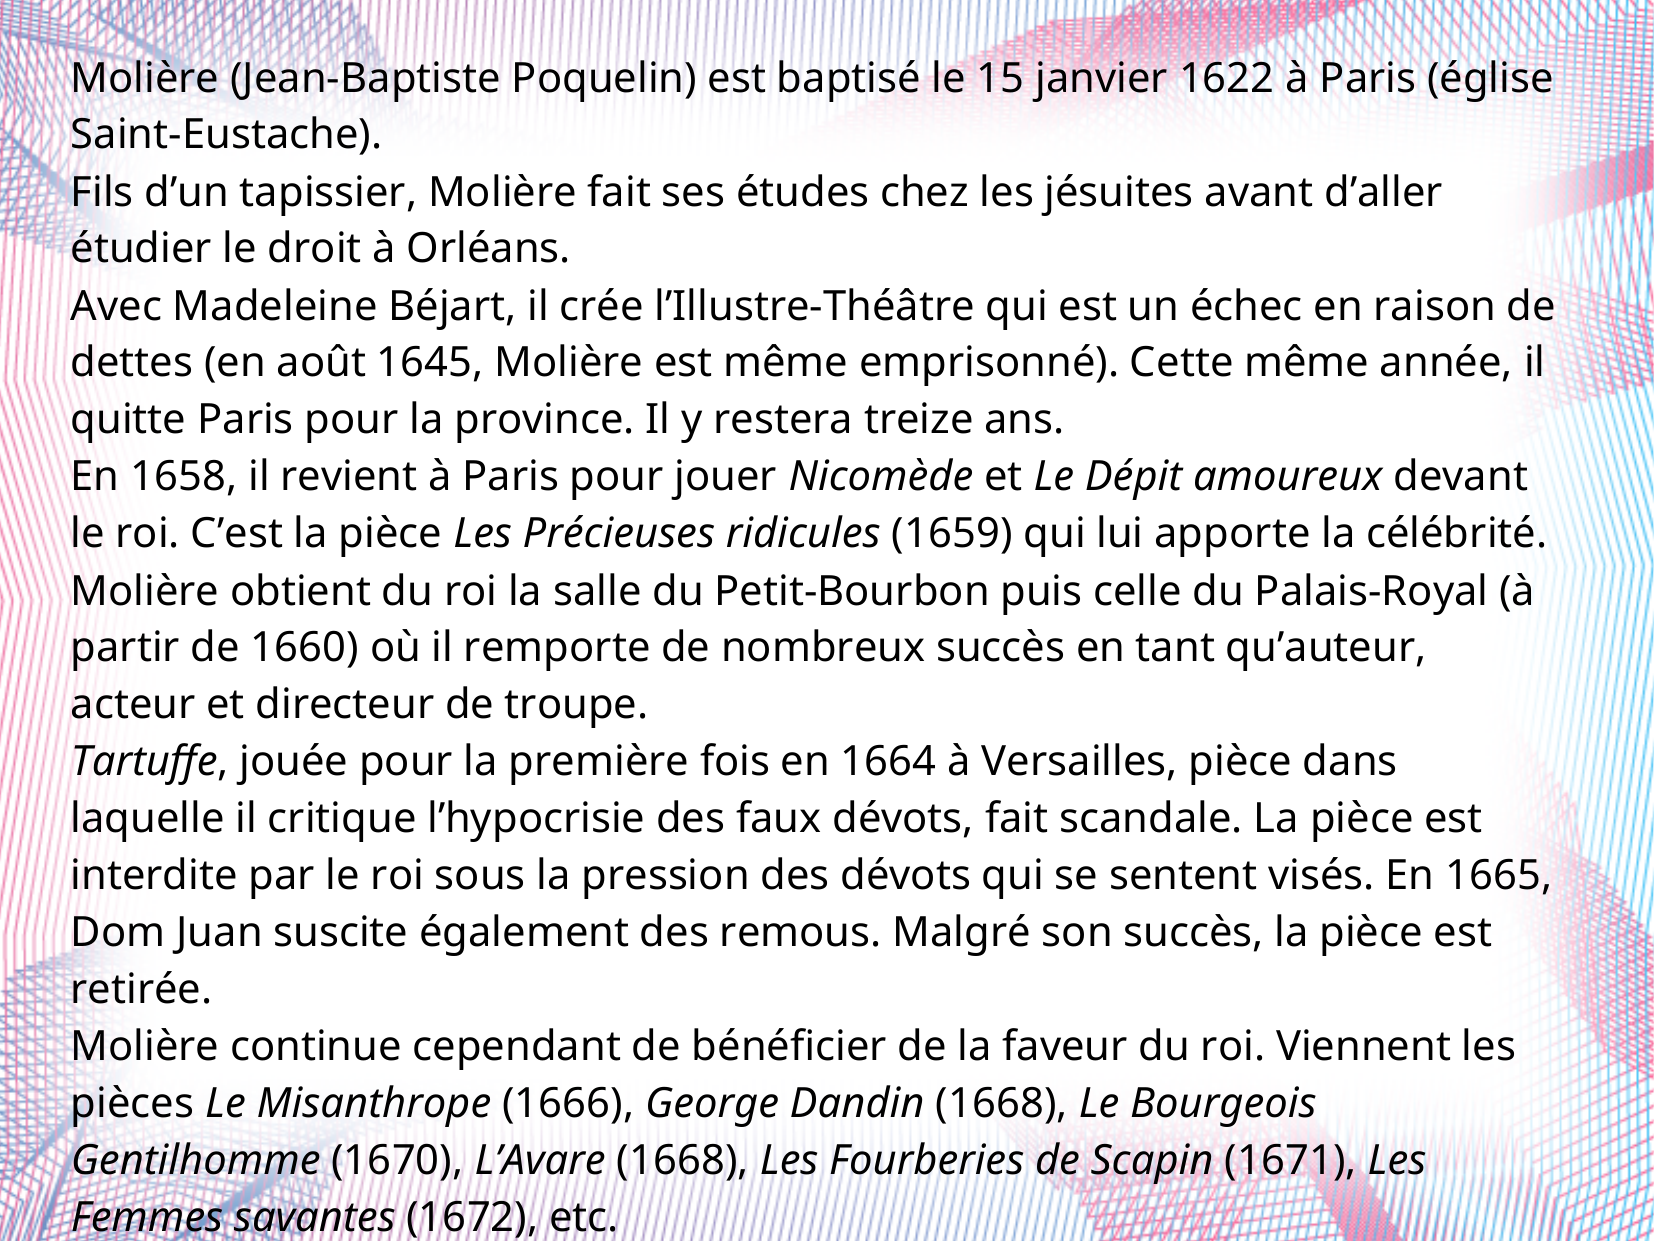

# Molière (Jean-Baptiste Poquelin) est baptisé le 15 janvier 1622 à Paris (église Saint-Eustache). Fils d’un tapissier, Molière fait ses études chez les jésuites avant d’aller étudier le droit à Orléans. Avec Madeleine Béjart, il crée l’Illustre-Théâtre qui est un échec en raison de dettes (en août 1645, Molière est même emprisonné). Cette même année, il quitte Paris pour la province. Il y restera treize ans. En 1658, il revient à Paris pour jouer Nicomède et Le Dépit amoureux devant le roi. C’est la pièce Les Précieuses ridicules (1659) qui lui apporte la célébrité. Molière obtient du roi la salle du Petit-Bourbon puis celle du Palais-Royal (à partir de 1660) où il remporte de nombreux succès en tant qu’auteur, acteur et directeur de troupe. Tartuffe, jouée pour la première fois en 1664 à Versailles, pièce dans laquelle il critique l’hypocrisie des faux dévots, fait scandale. La pièce est interdite par le roi sous la pression des dévots qui se sentent visés. En 1665, Dom Juan suscite également des remous. Malgré son succès, la pièce est retirée. Molière continue cependant de bénéficier de la faveur du roi. Viennent les pièces Le Misanthrope (1666), George Dandin (1668), Le Bourgeois Gentilhomme (1670), L’Avare (1668), Les Fourberies de Scapin (1671), Les Femmes savantes (1672), etc. Épuisé par le travail et la maladie (il est phtisique), Molière meurt le 17 février 1673 après la quatrième représentation du Malade imaginaire (il jouait le rôle d’Argan).